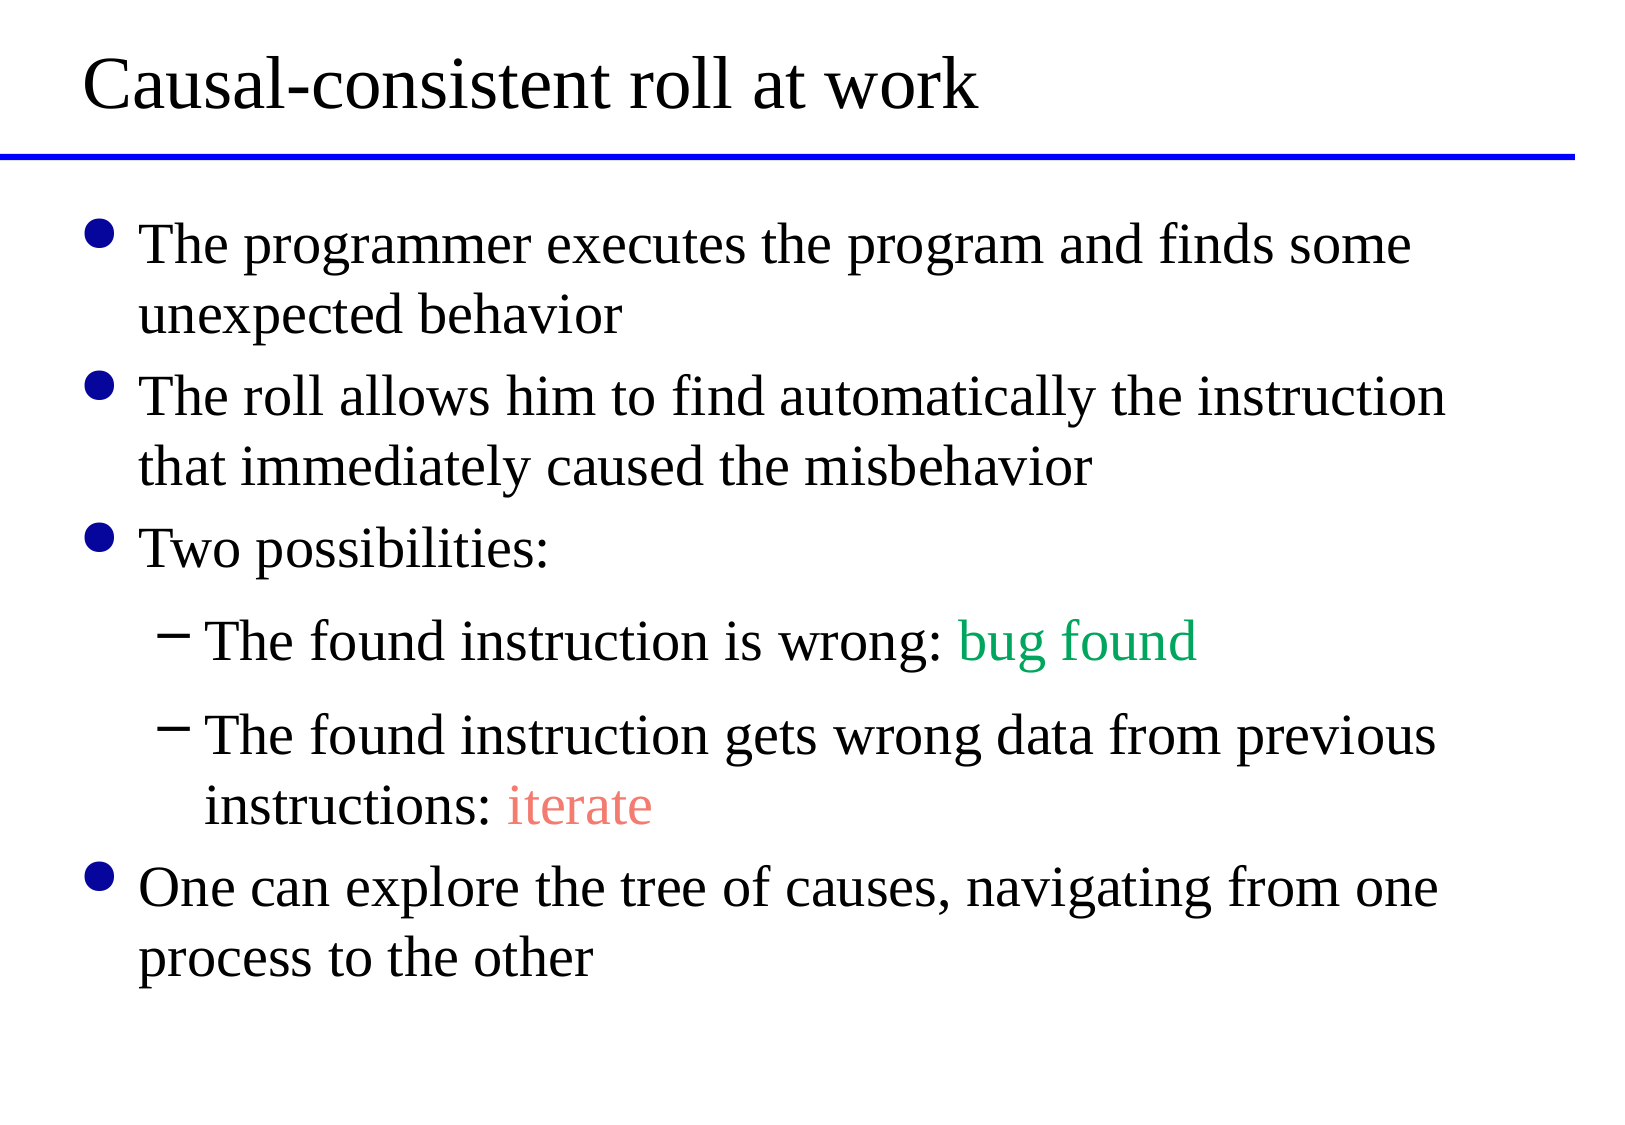

# Causal-consistent roll at work
The programmer executes the program and finds some unexpected behavior
The roll allows him to find automatically the instruction that immediately caused the misbehavior
Two possibilities:
The found instruction is wrong: bug found
The found instruction gets wrong data from previous instructions: iterate
One can explore the tree of causes, navigating from one process to the other